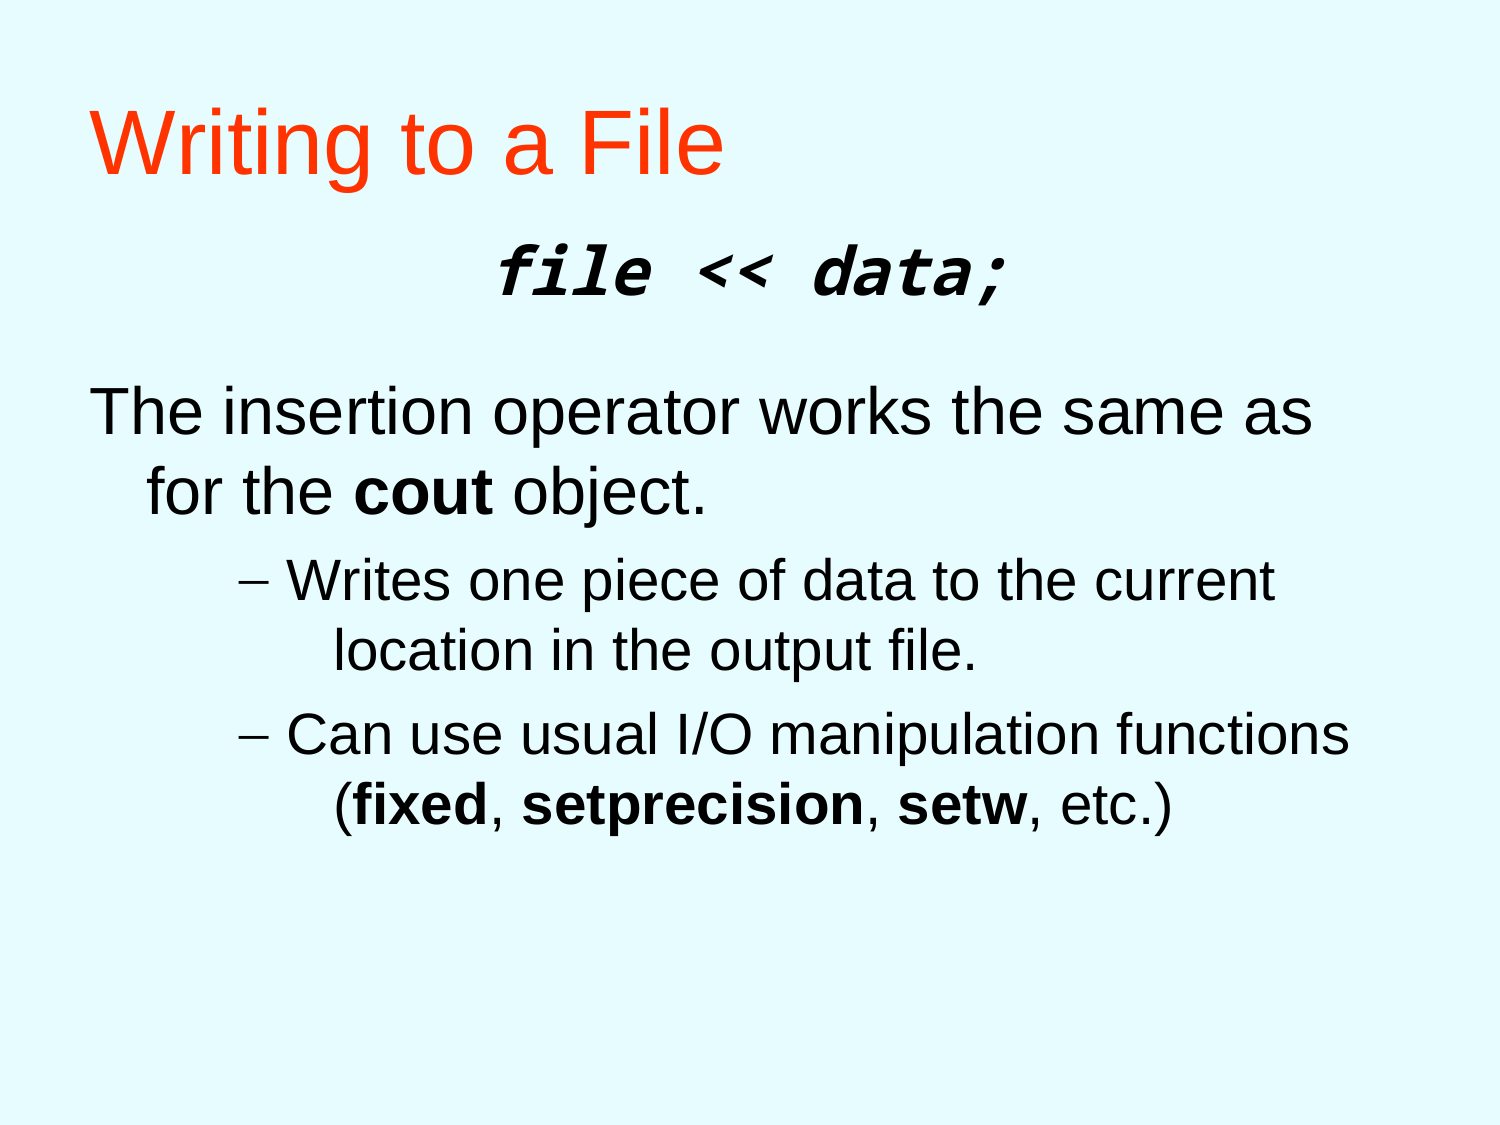

# Writing to a File
file << data;
The insertion operator works the same as for the cout object.
Writes one piece of data to the current location in the output file.
Can use usual I/O manipulation functions (fixed, setprecision, setw, etc.)